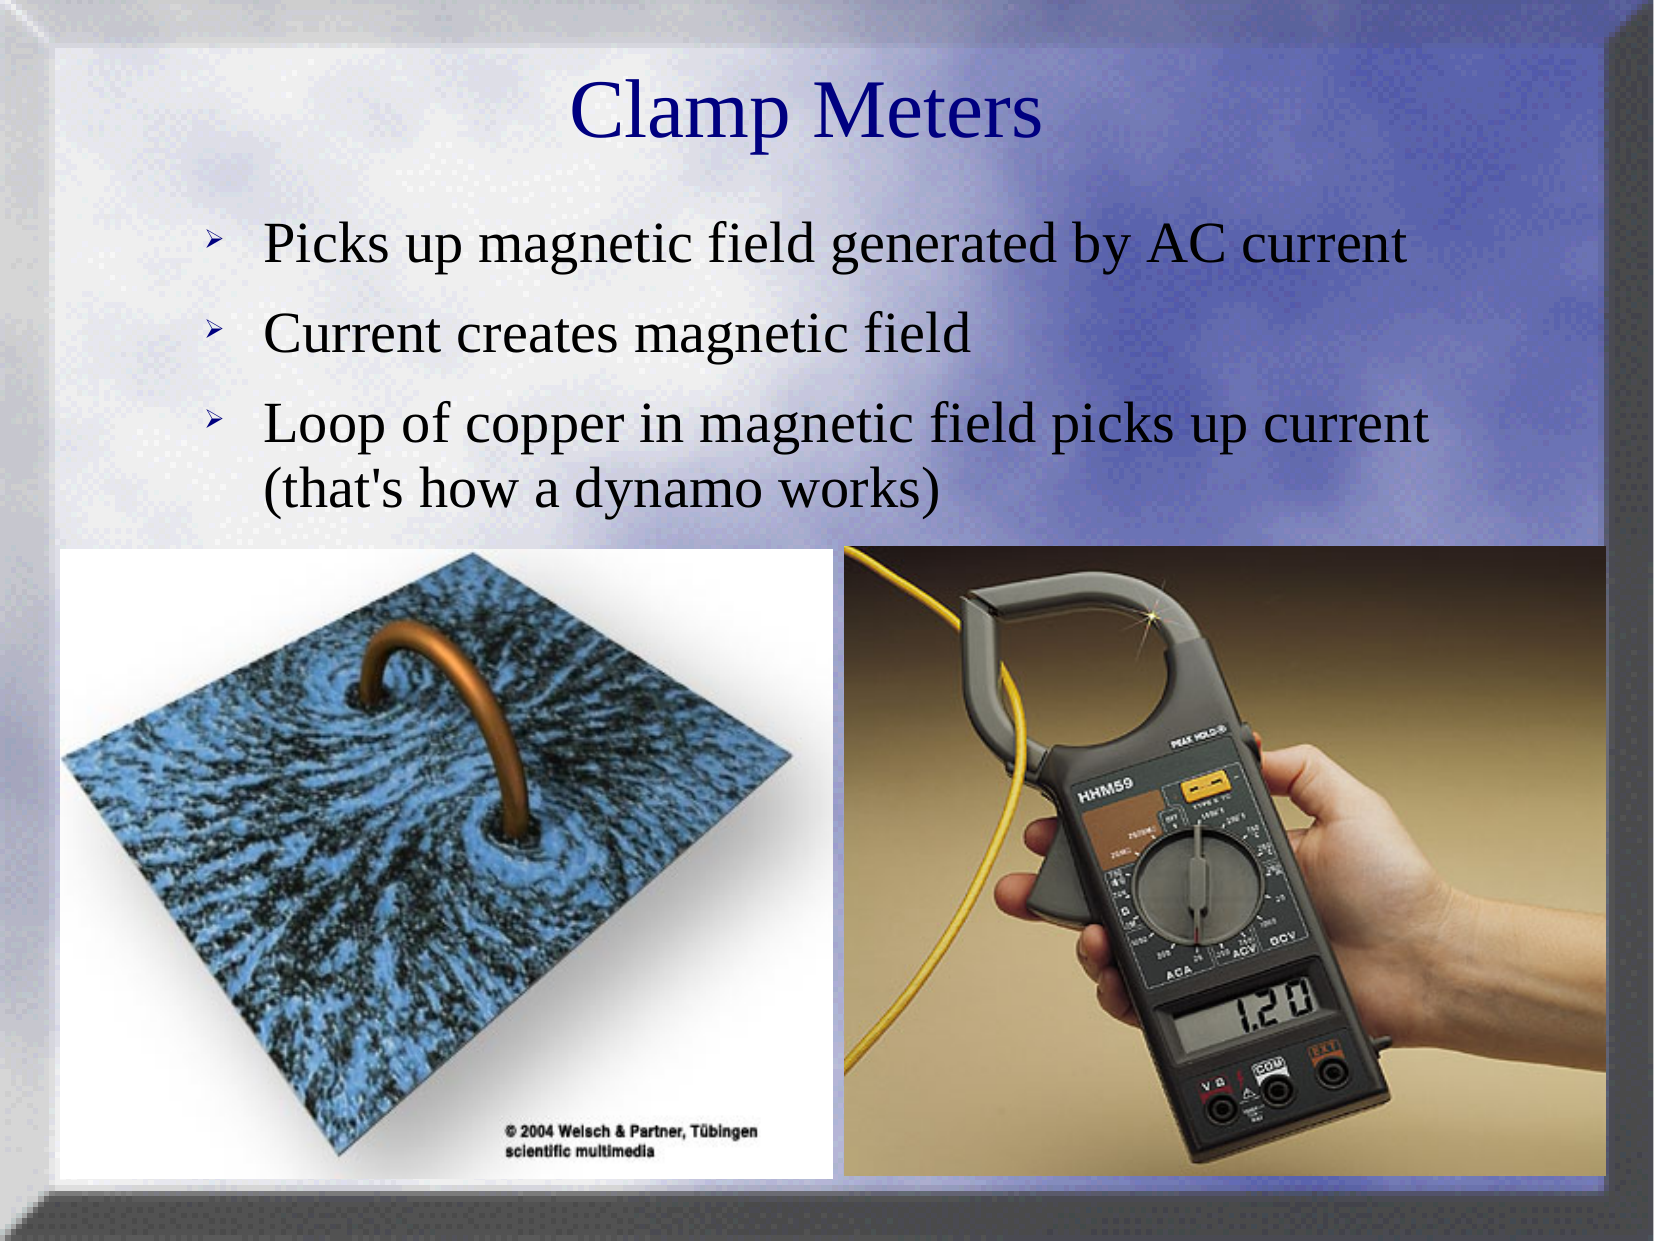

# Clamp Meters
Picks up magnetic field generated by AC current
Current creates magnetic field
Loop of copper in magnetic field picks up current (that's how a dynamo works)